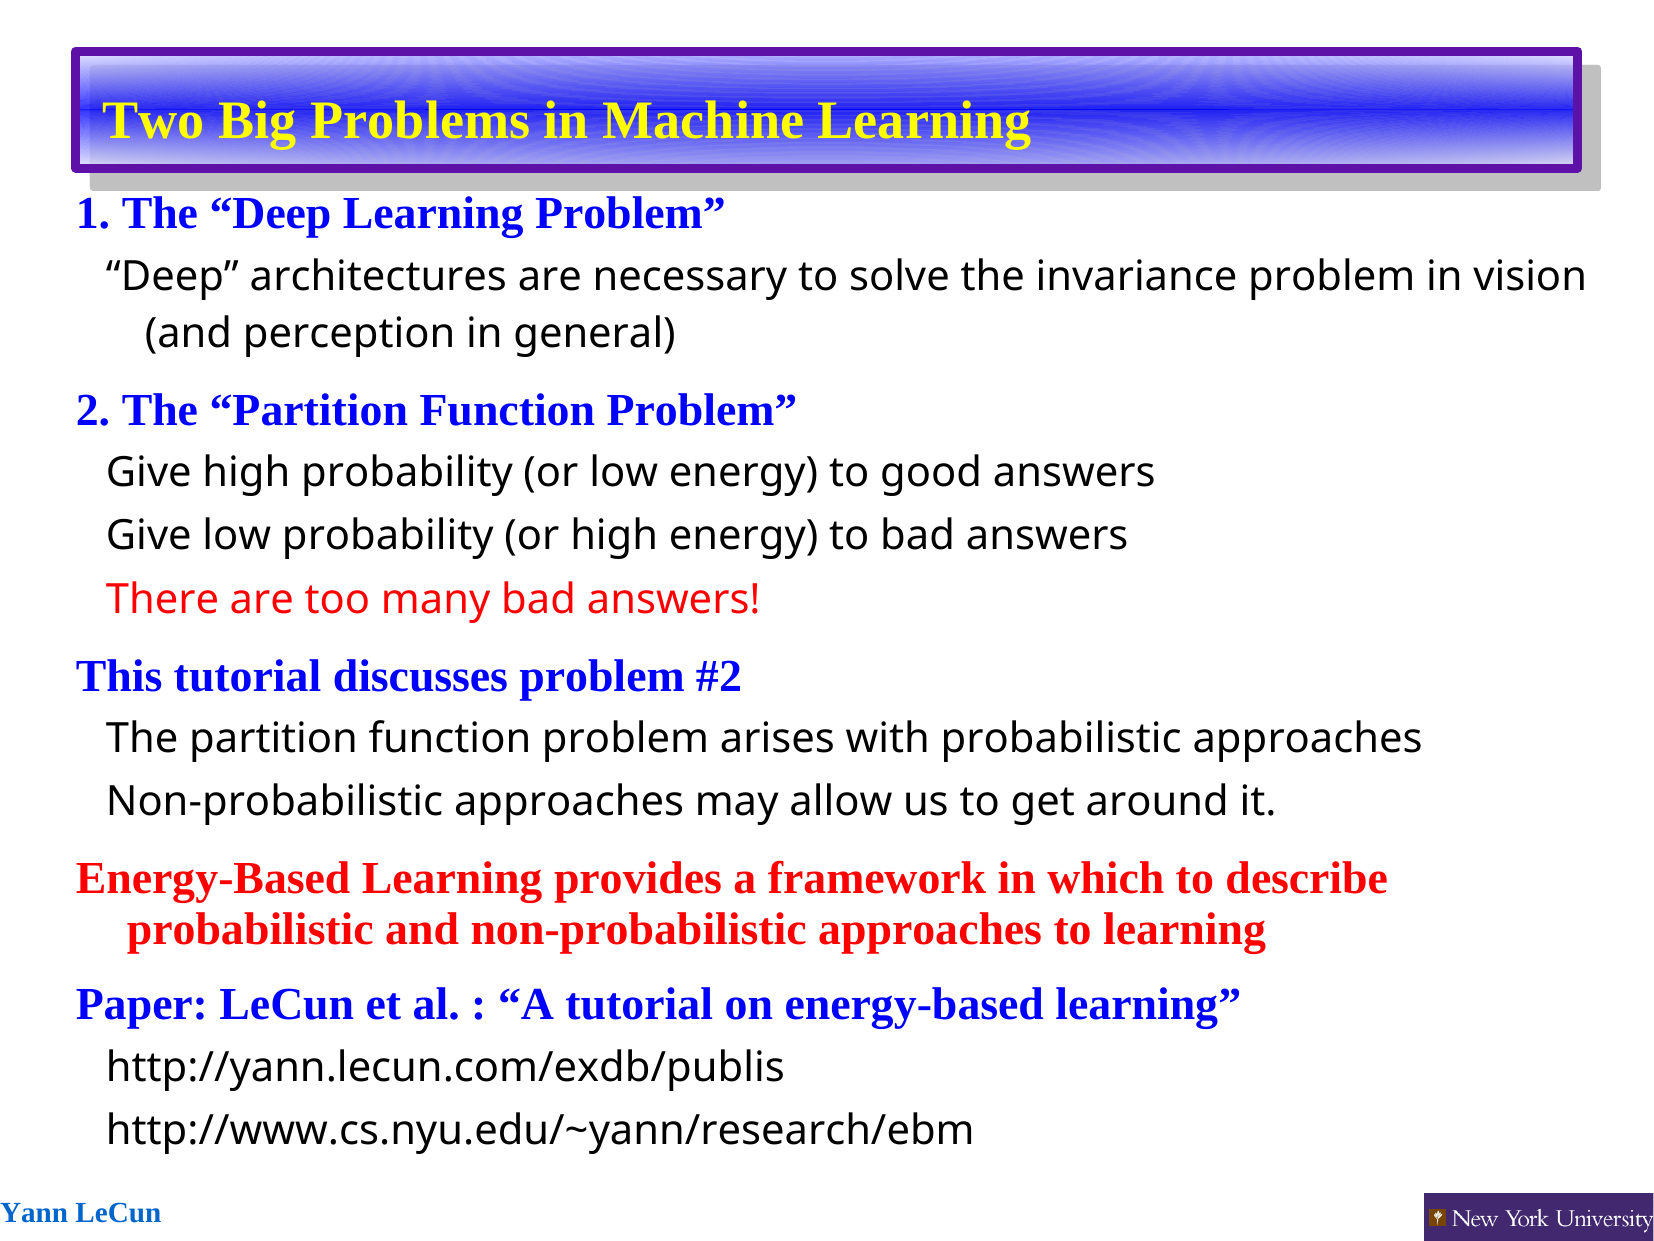

# Two Big Problems in Machine Learning
1. The “Deep Learning Problem”
“Deep” architectures are necessary to solve the invariance problem in vision (and perception in general)
2. The “Partition Function Problem”
Give high probability (or low energy) to good answers
Give low probability (or high energy) to bad answers
There are too many bad answers!
This tutorial discusses problem #2
The partition function problem arises with probabilistic approaches
Non-probabilistic approaches may allow us to get around it.
Energy-Based Learning provides a framework in which to describe probabilistic and non-probabilistic approaches to learning
Paper: LeCun et al. : “A tutorial on energy-based learning”
http://yann.lecun.com/exdb/publis
http://www.cs.nyu.edu/~yann/research/ebm